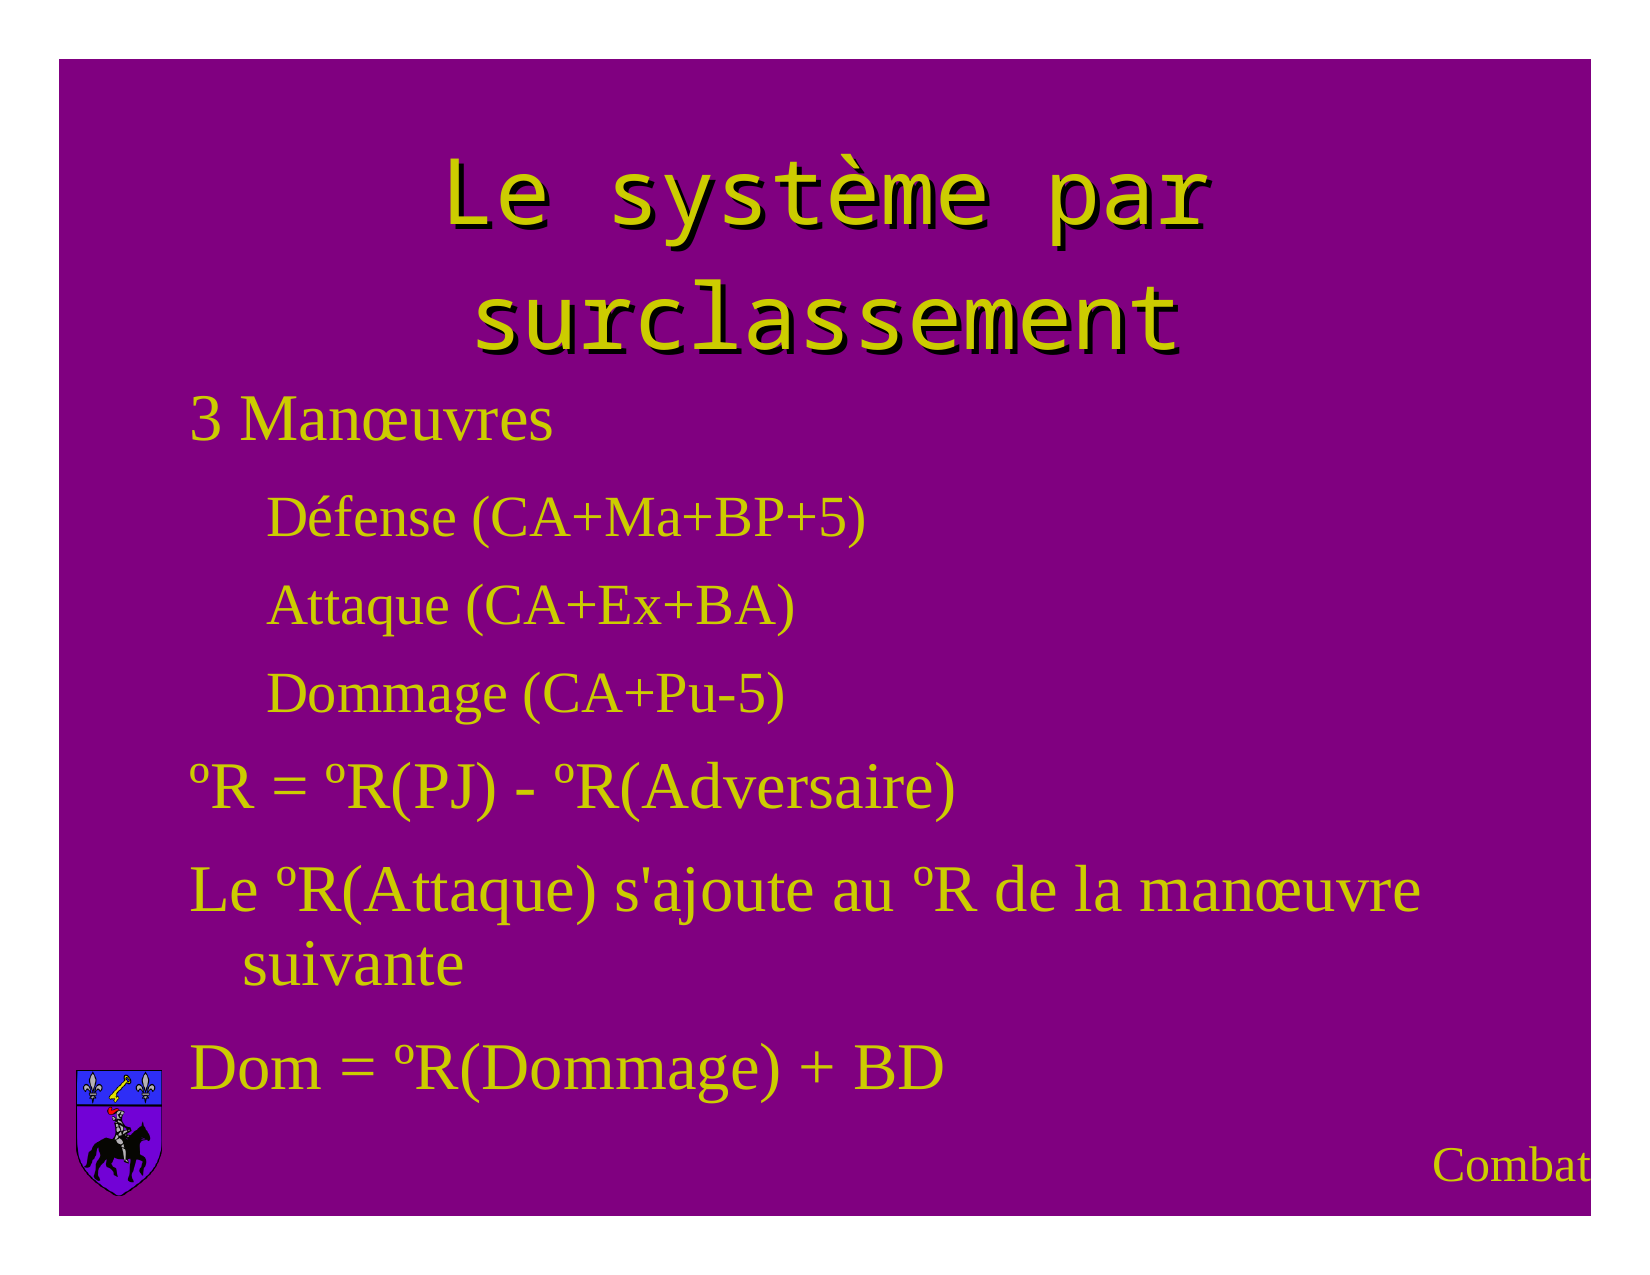

# Le système par surclassement
3 Manœuvres
Défense (CA+Ma+BP+5)
Attaque (CA+Ex+BA)
Dommage (CA+Pu-5)
ºR = ºR(PJ) - ºR(Adversaire)
Le ºR(Attaque) s'ajoute au ºR de la manœuvre suivante
Dom = ºR(Dommage) + BD
Combat